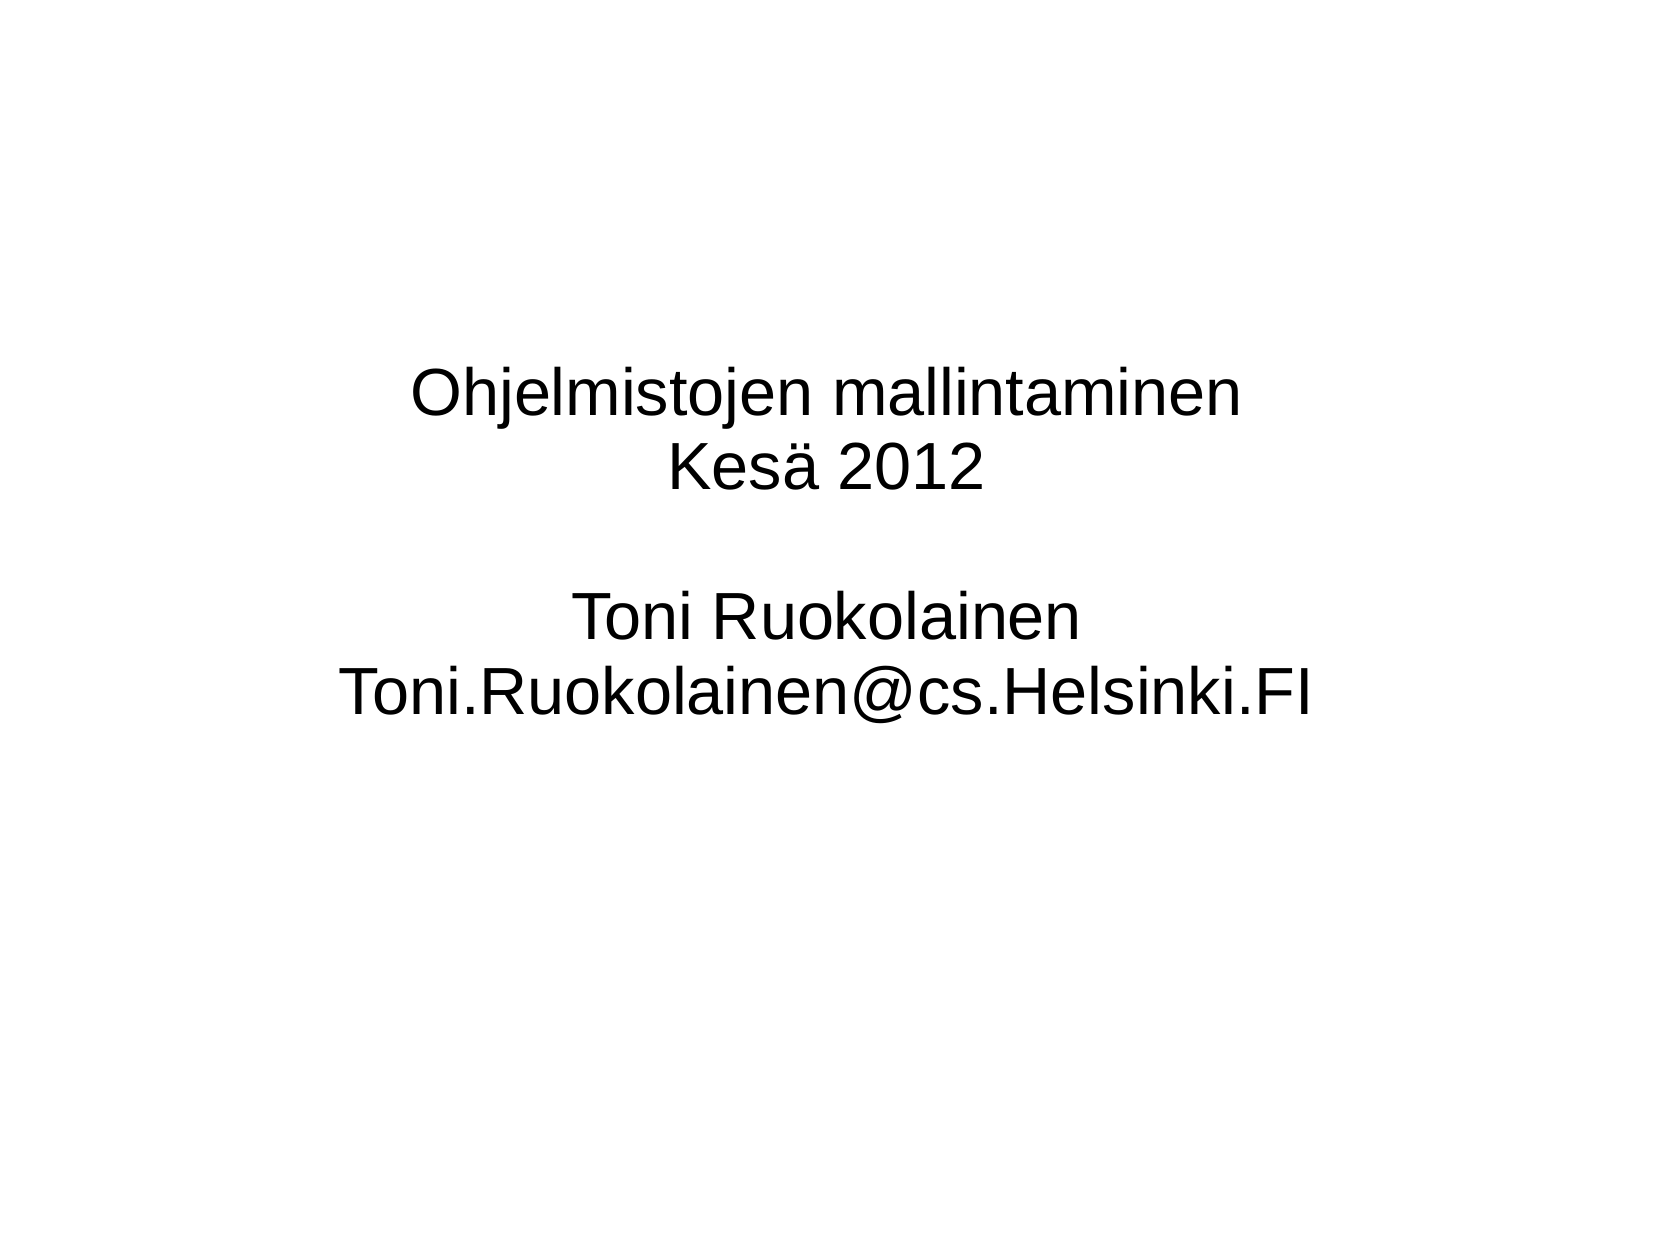

# Ohjelmistojen mallintaminen
Kesä 2012
Toni Ruokolainen
Toni.Ruokolainen@cs.Helsinki.FI